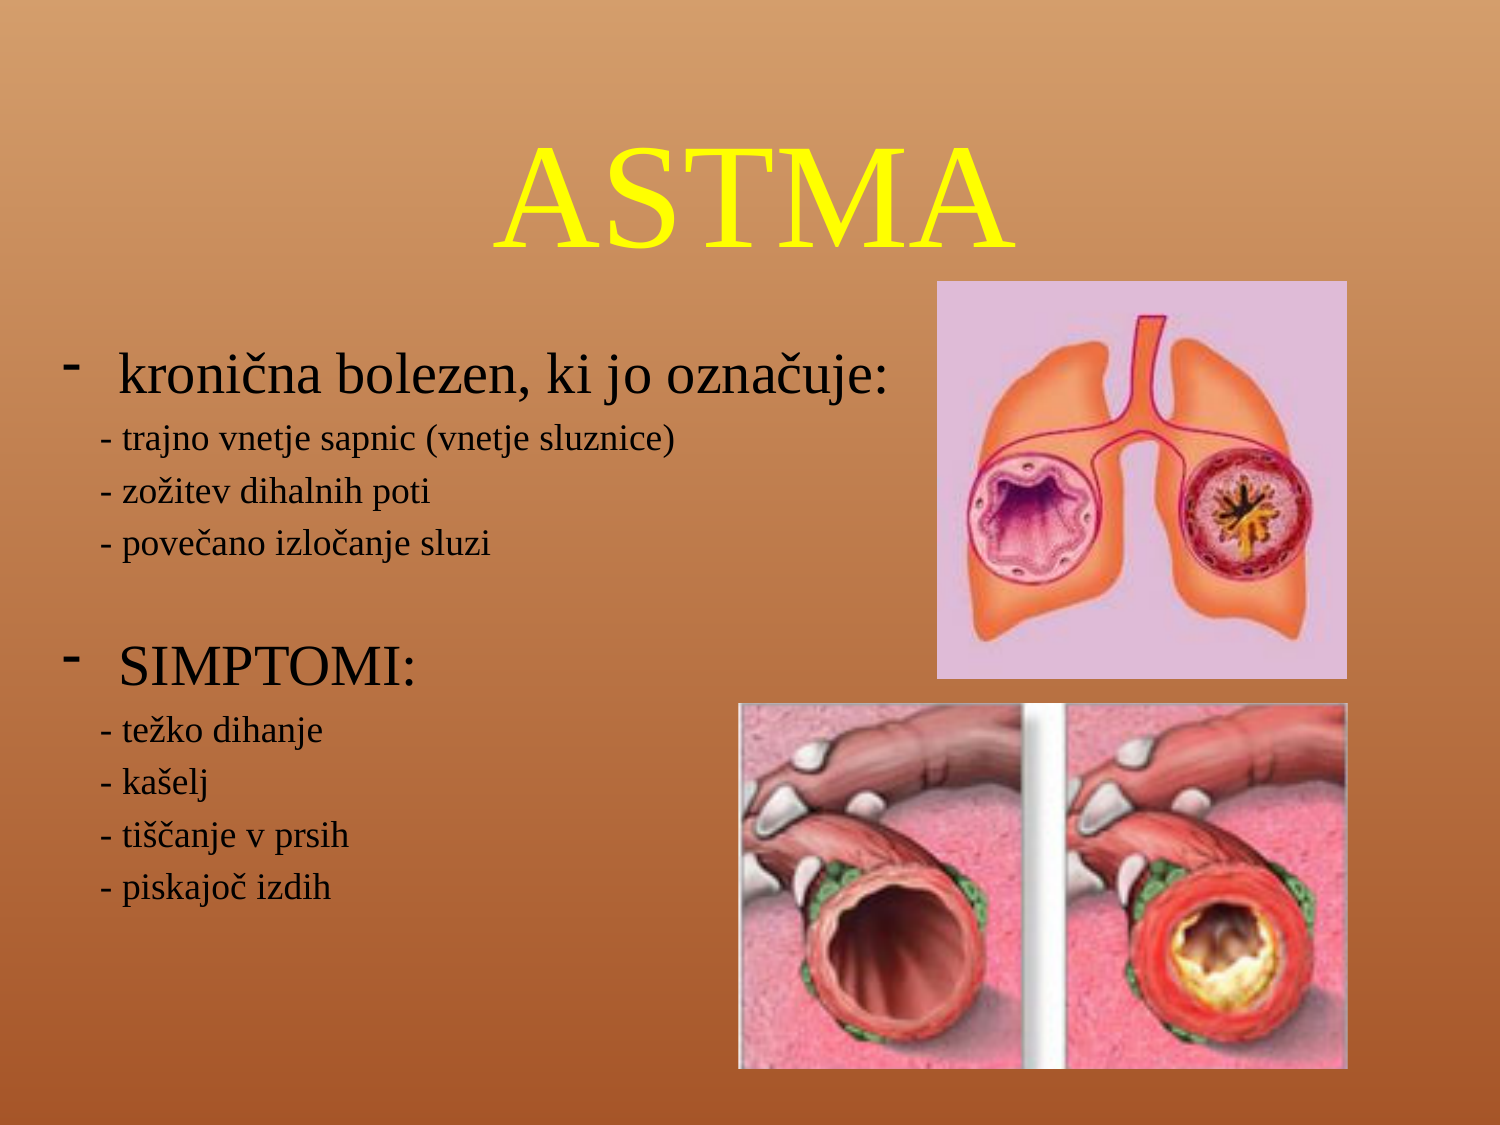

# ASTMA
kronična bolezen, ki jo označuje:
 - trajno vnetje sapnic (vnetje sluznice)
 - zožitev dihalnih poti
 - povečano izločanje sluzi
SIMPTOMI:
 - težko dihanje
 - kašelj
 - tiščanje v prsih
 - piskajoč izdih